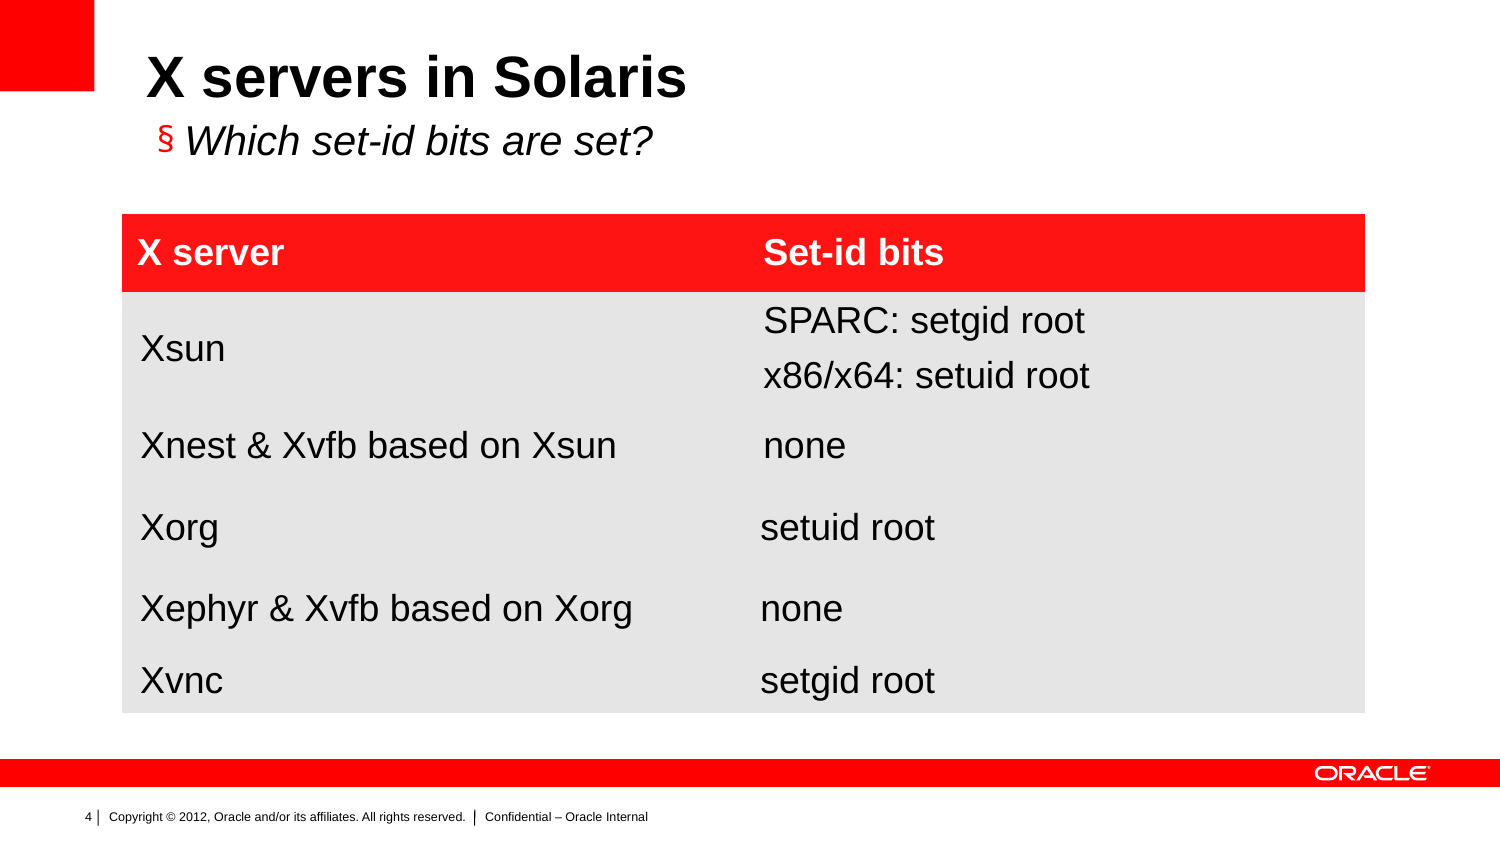

# X servers in Solaris
Which set-id bits are set?
| X server | Set-id bits |
| --- | --- |
| Xsun | SPARC: setgid root x86/x64: setuid root |
| Xnest & Xvfb based on Xsun | none |
| Xorg | setuid root |
| Xephyr & Xvfb based on Xorg | none |
| Xvnc | setgid root |